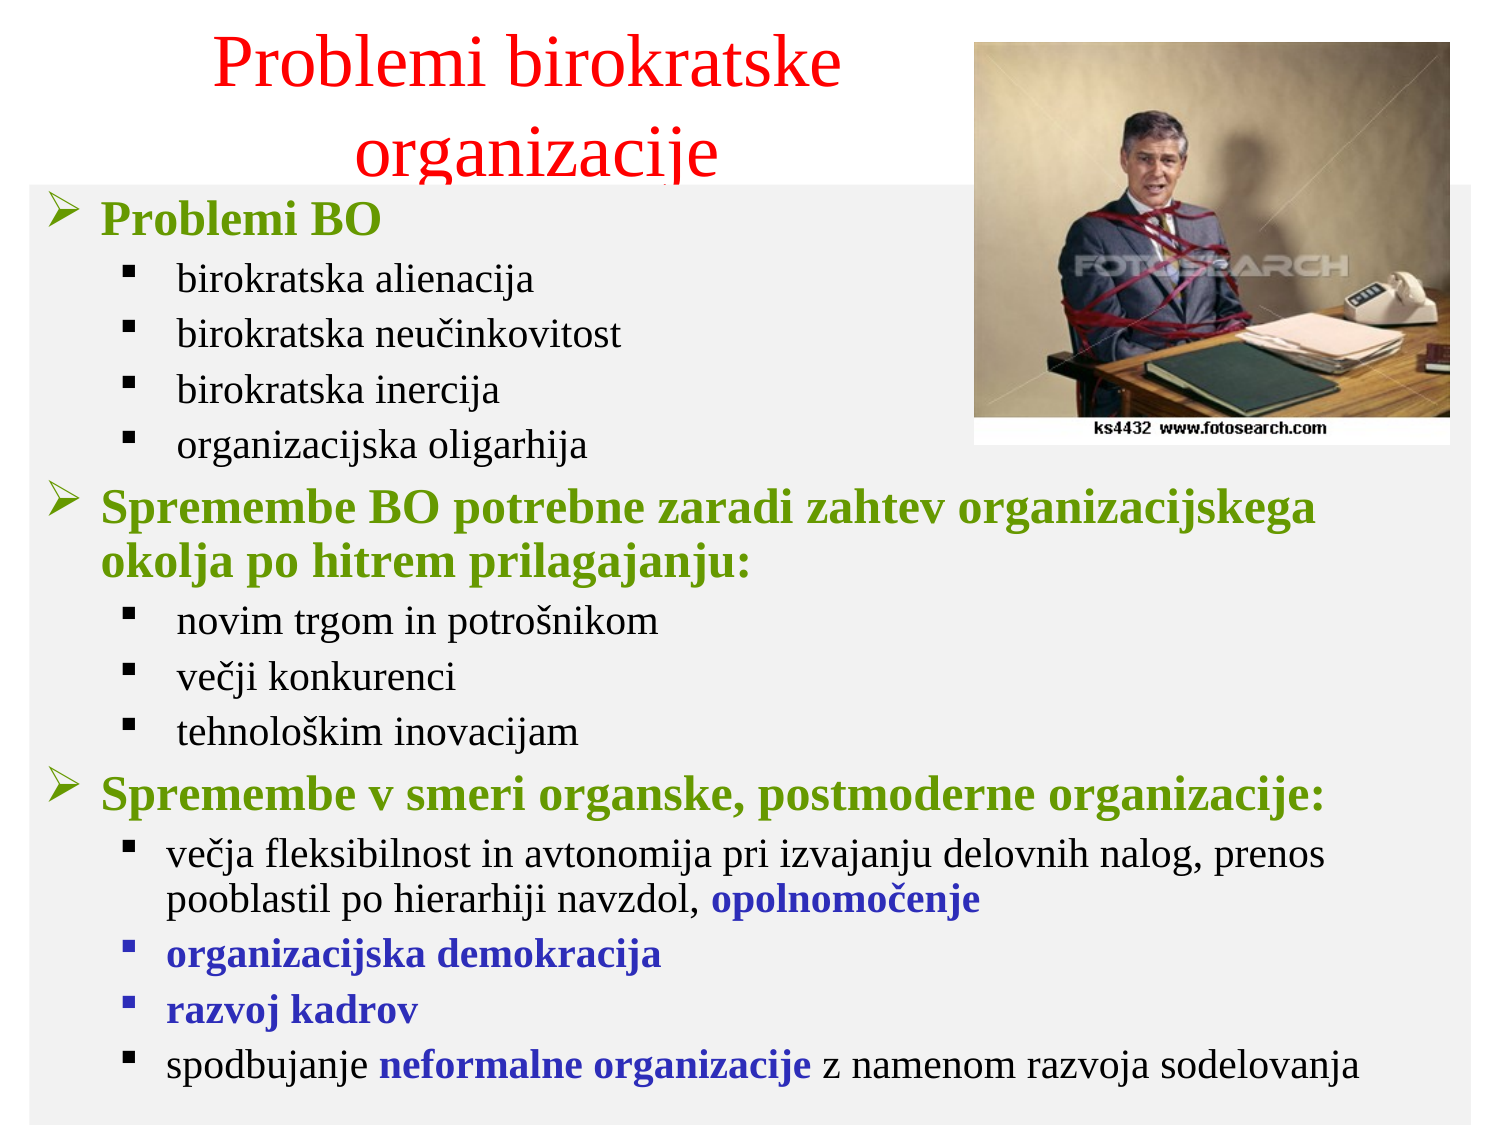

# Problemi birokratske organizacije
Problemi BO
 birokratska alienacija
 birokratska neučinkovitost
 birokratska inercija
 organizacijska oligarhija
Spremembe BO potrebne zaradi zahtev organizacijskega okolja po hitrem prilagajanju:
 novim trgom in potrošnikom
 večji konkurenci
 tehnološkim inovacijam
Spremembe v smeri organske, postmoderne organizacije:
večja fleksibilnost in avtonomija pri izvajanju delovnih nalog, prenos pooblastil po hierarhiji navzdol, opolnomočenje
organizacijska demokracija
razvoj kadrov
spodbujanje neformalne organizacije z namenom razvoja sodelovanja
Ali so napovedi o zatonu birokratskih organizacij pretirane?